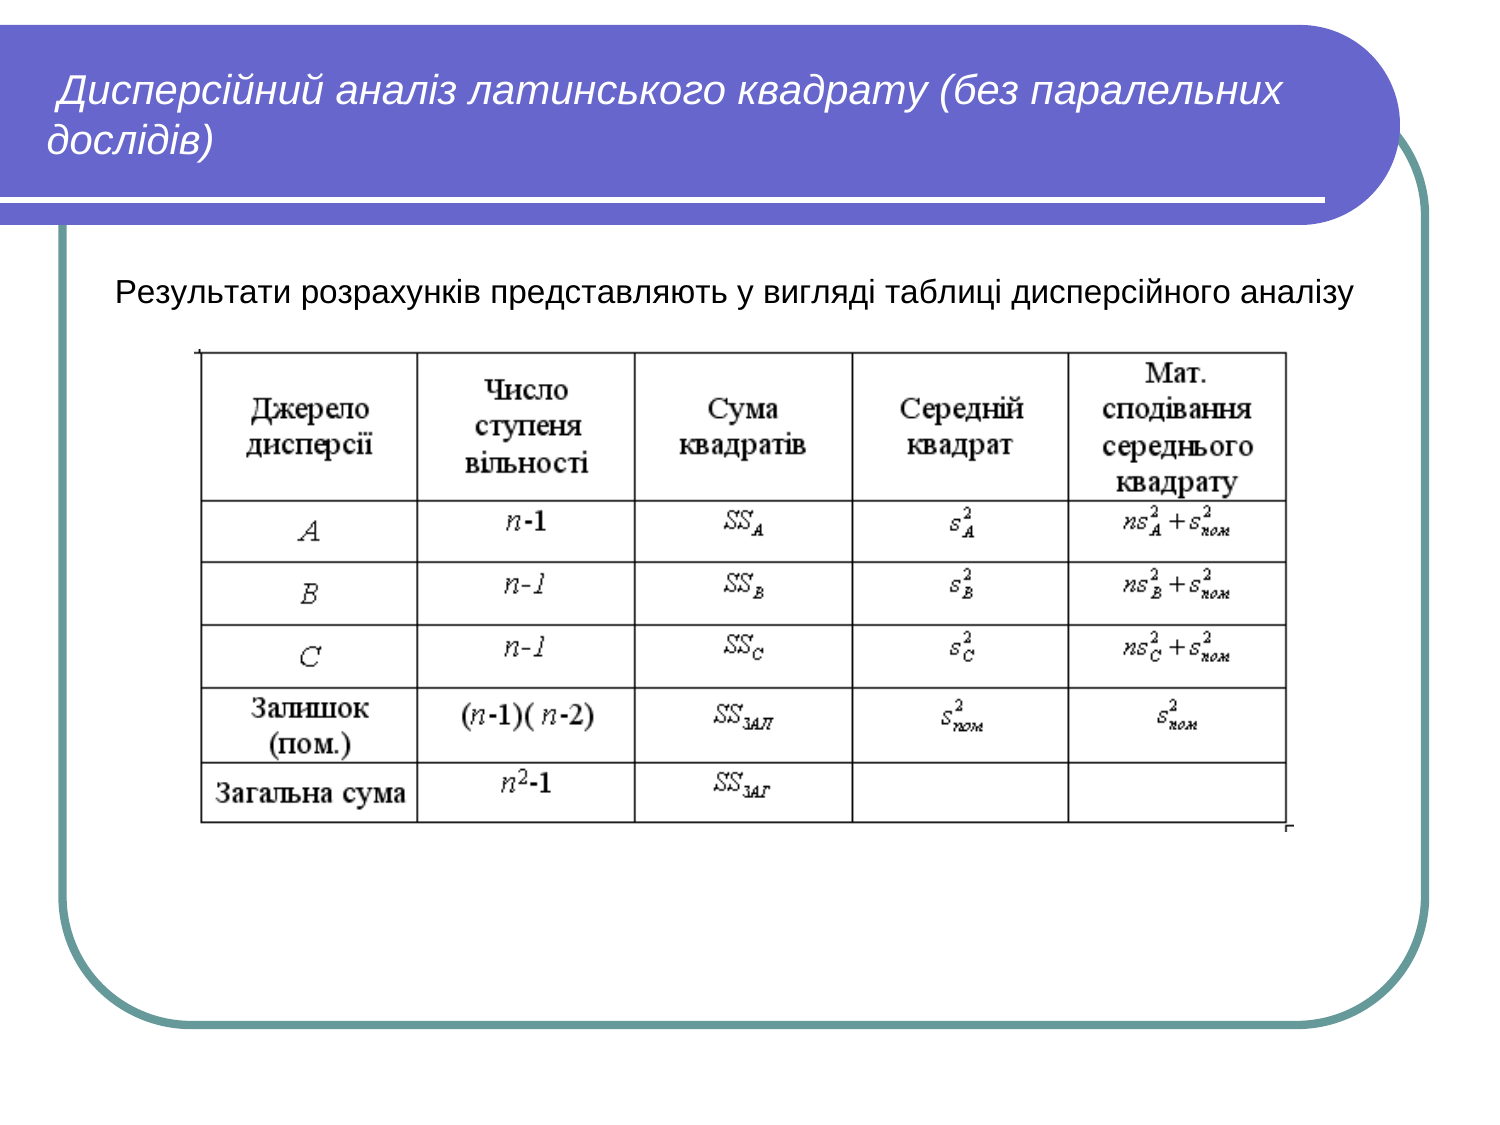

# Дисперсійний аналіз латинського квадрату (без паралельних дослідів)
Результати розрахунків представляють у вигляді таблиці дисперсійного аналізу